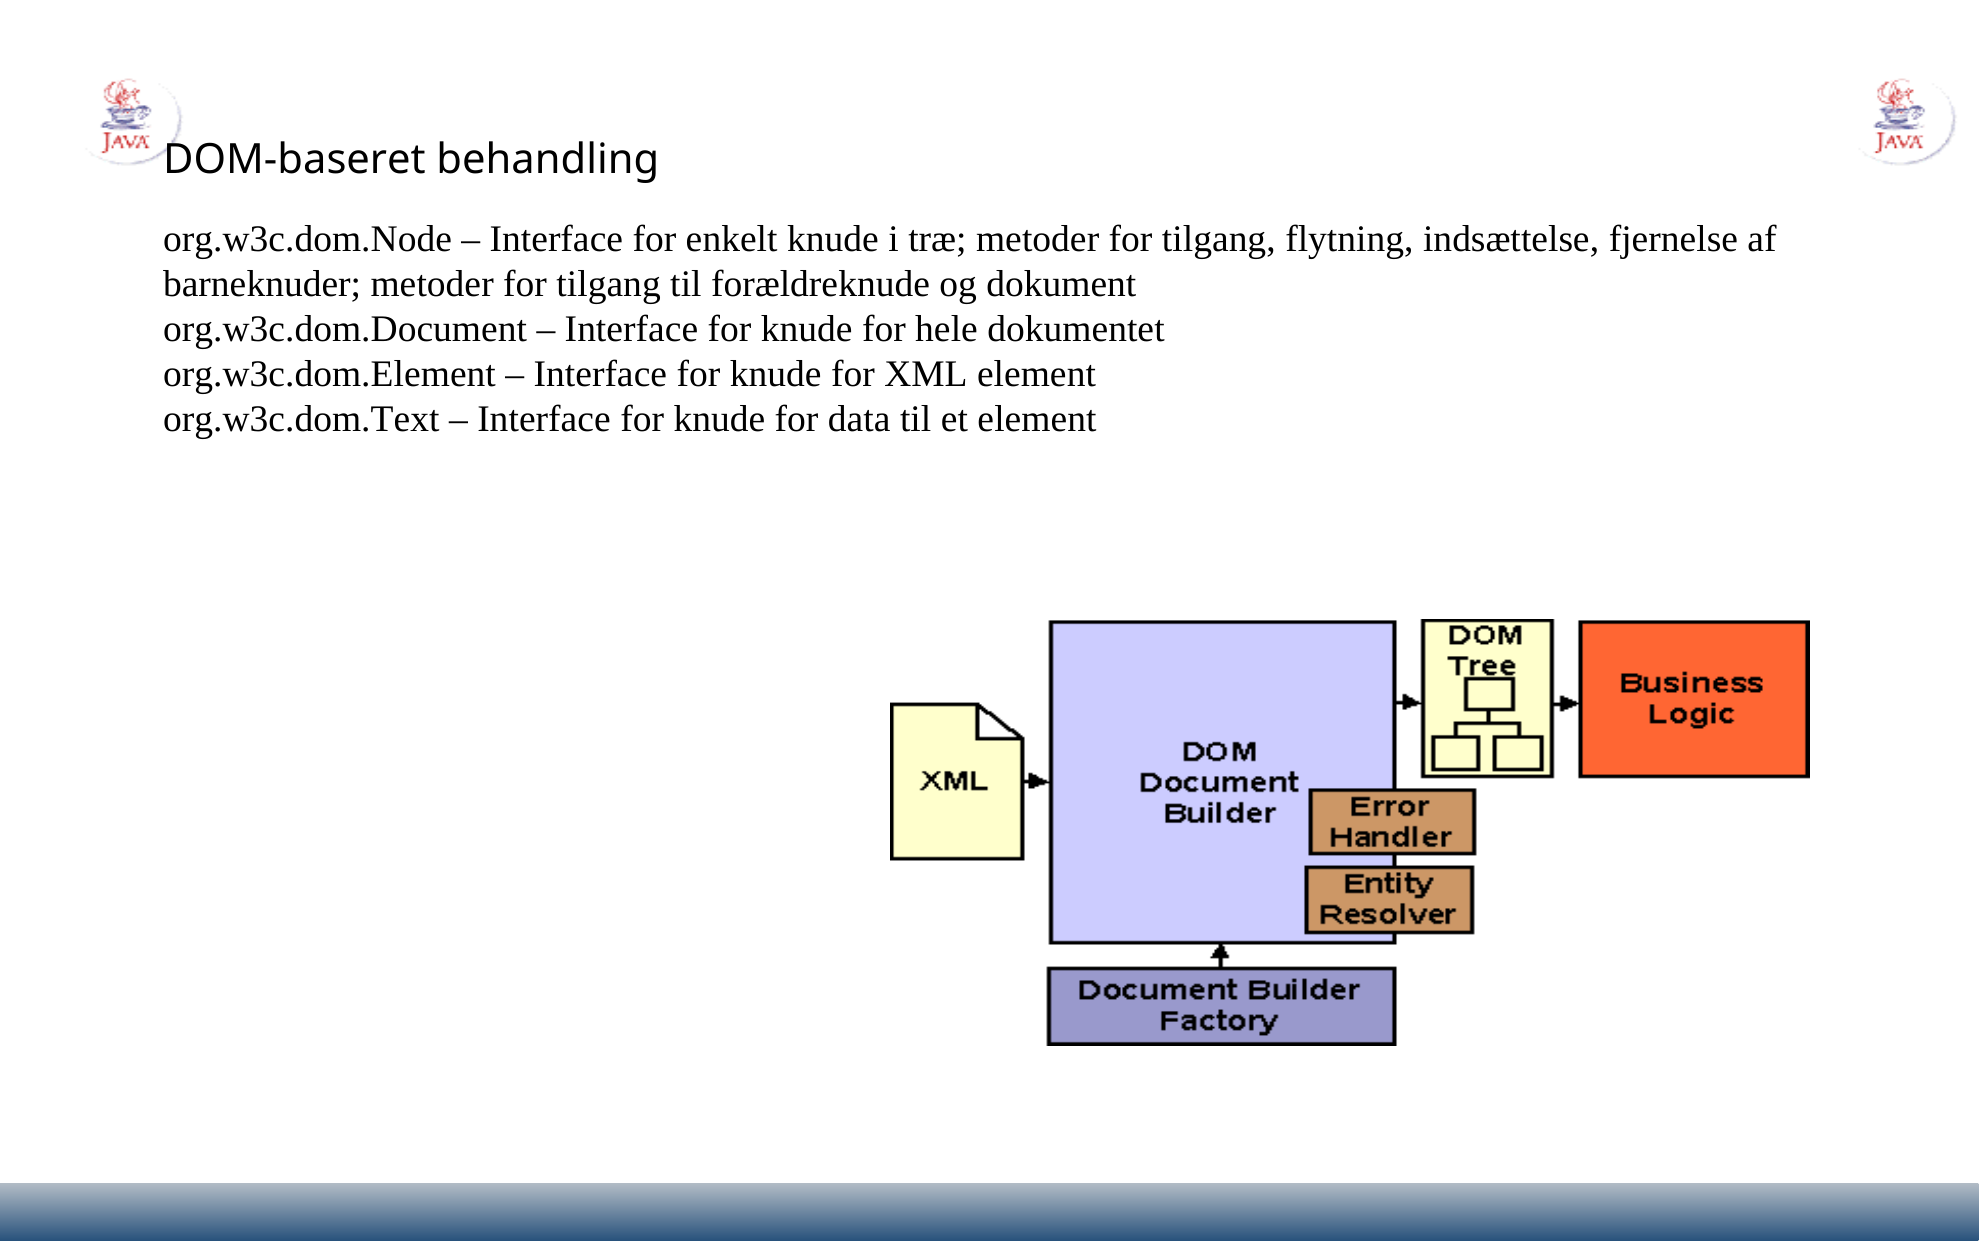

#
DOM-baseret behandling
org.w3c.dom.Node – Interface for enkelt knude i træ; metoder for tilgang, flytning, indsættelse, fjernelse af barneknuder; metoder for tilgang til forældreknude og dokument
org.w3c.dom.Document – Interface for knude for hele dokumentet
org.w3c.dom.Element – Interface for knude for XML element
org.w3c.dom.Text – Interface for knude for data til et element